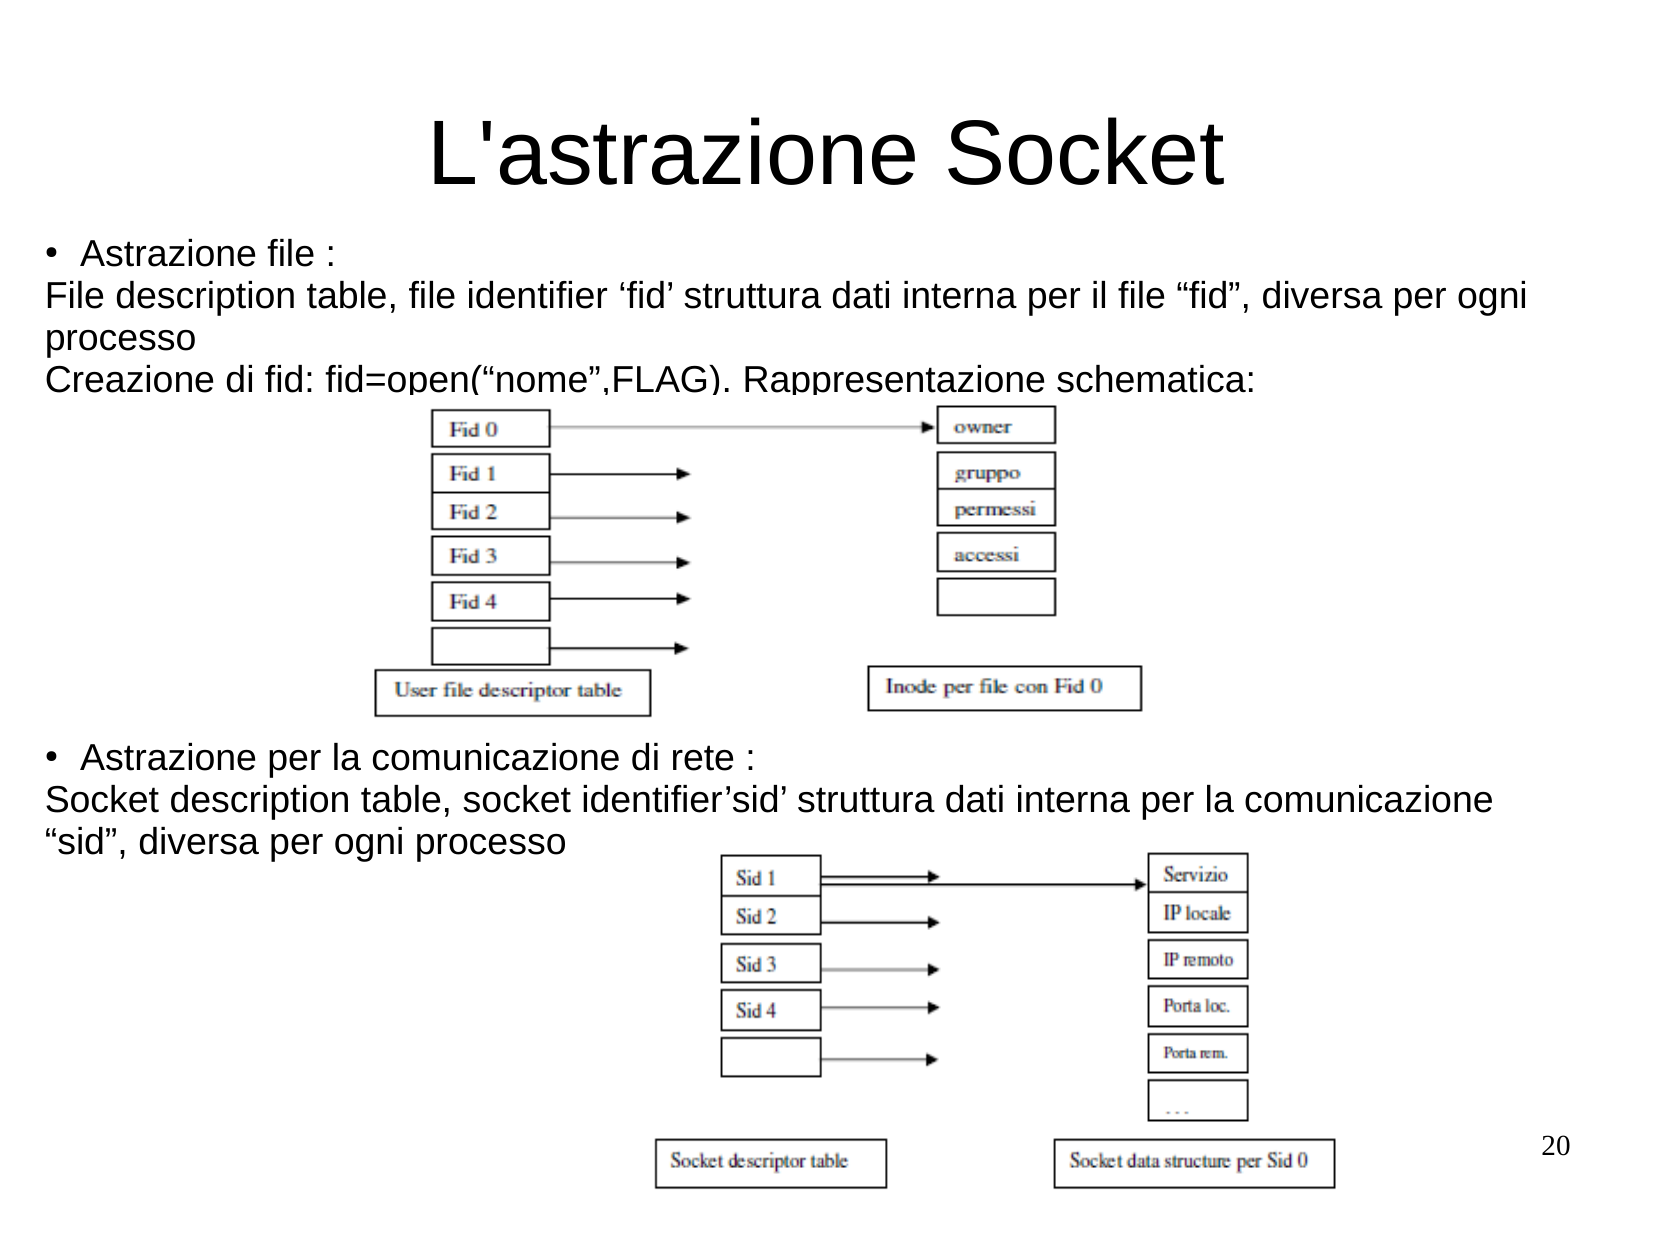

# L'astrazione Socket
Astrazione file :
File description table, file identifier ‘fid’ struttura dati interna per il file “fid”, diversa per ogni processo
Creazione di fid: fid=open(“nome”,FLAG). Rappresentazione schematica:
Astrazione per la comunicazione di rete :
Socket description table, socket identifier’sid’ struttura dati interna per la comunicazione “sid”, diversa per ogni processo
20